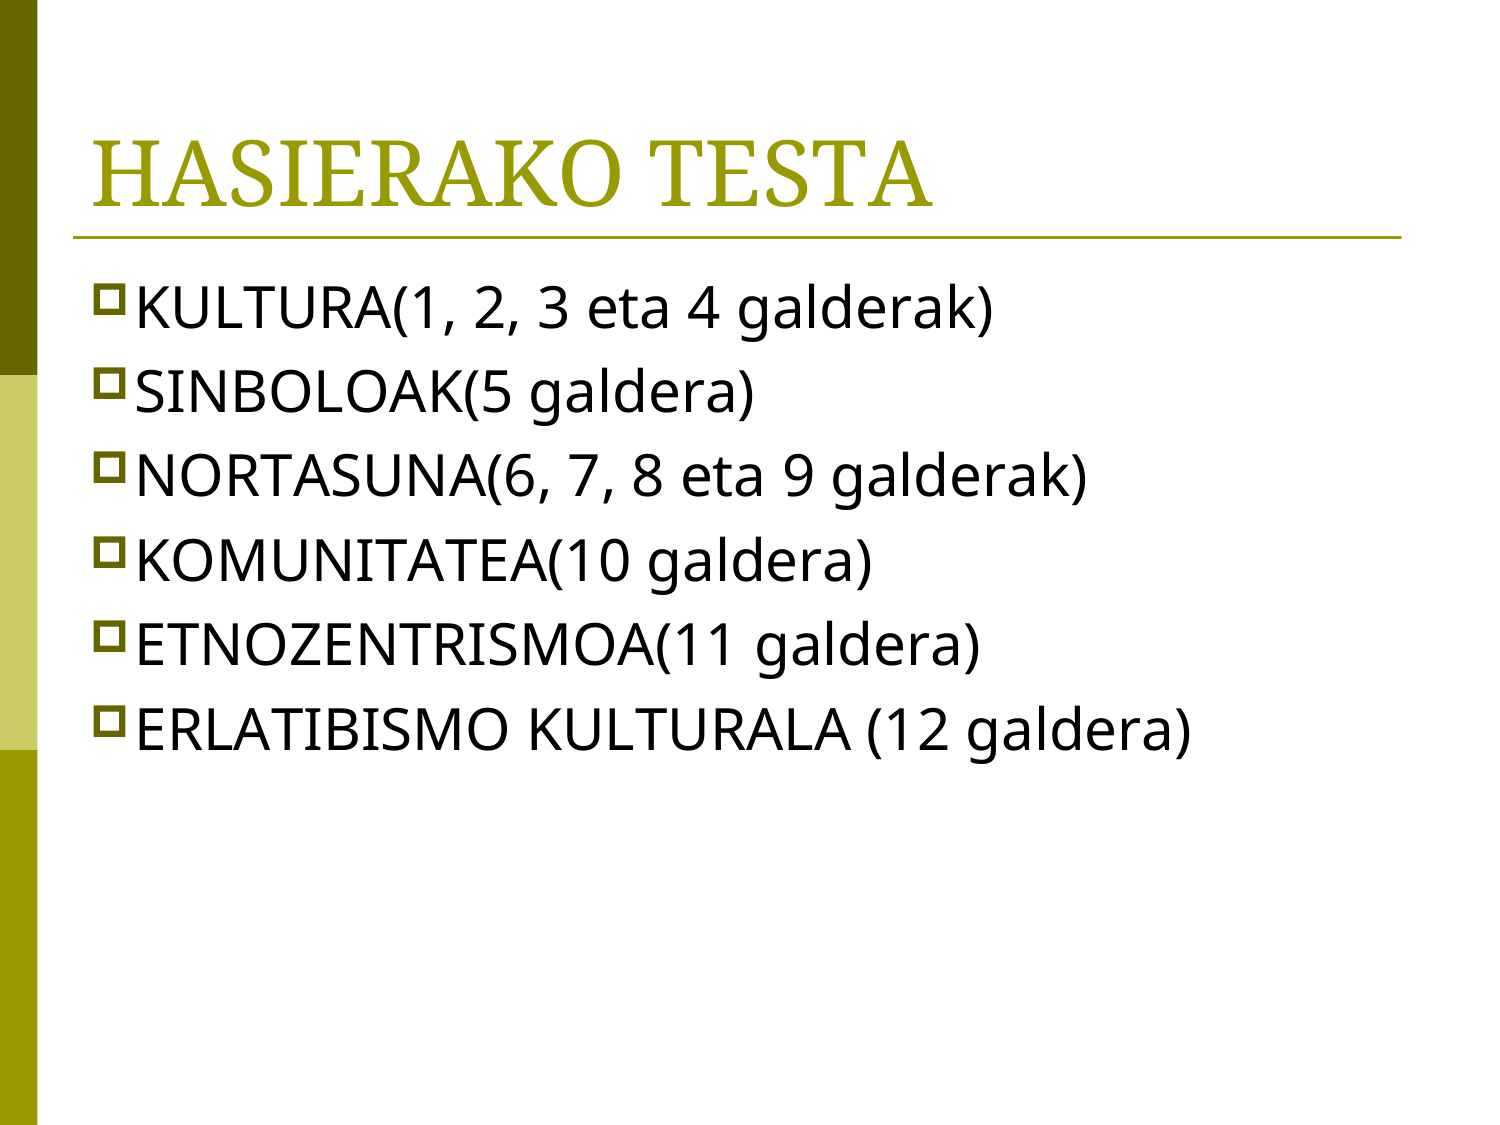

# HASIERAKO TESTA
KULTURA(1, 2, 3 eta 4 galderak)
SINBOLOAK(5 galdera)
NORTASUNA(6, 7, 8 eta 9 galderak)
KOMUNITATEA(10 galdera)
ETNOZENTRISMOA(11 galdera)
ERLATIBISMO KULTURALA (12 galdera)